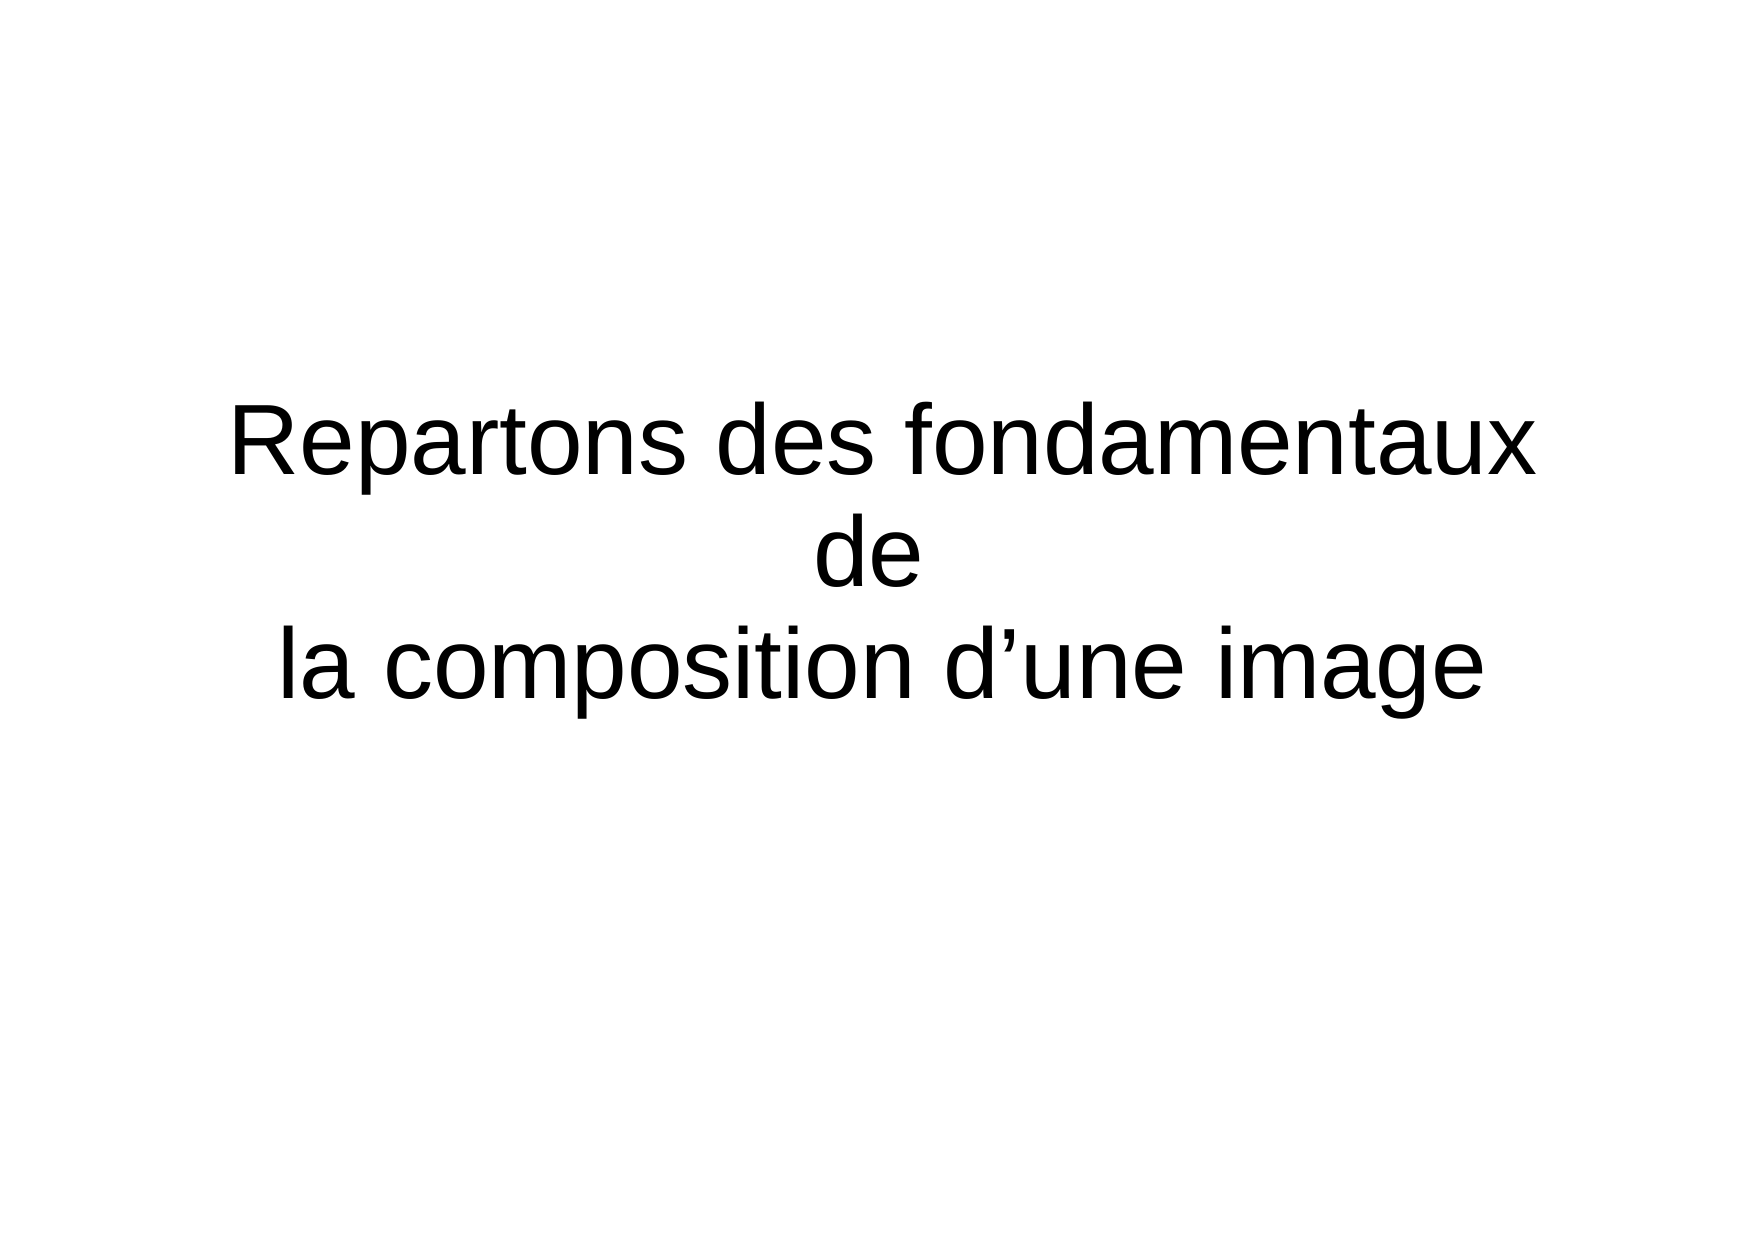

Repartons des fondamentaux de
la composition d’une image